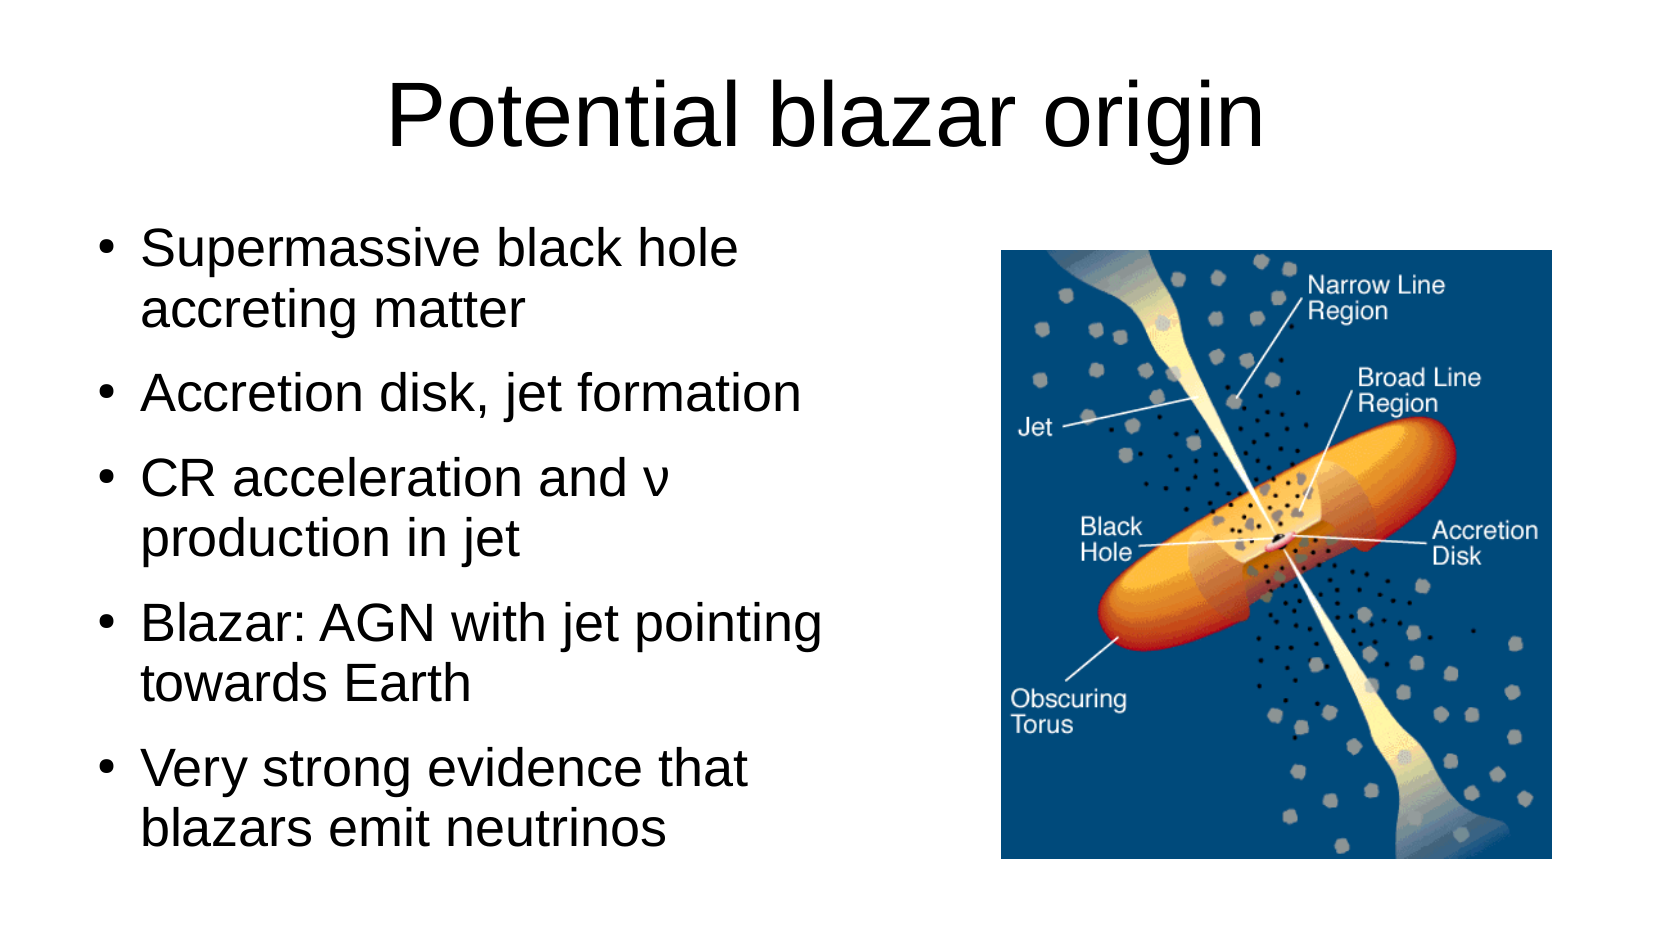

# Potential blazar origin
Supermassive black hole accreting matter
Accretion disk, jet formation
CR acceleration and ν production in jet
Blazar: AGN with jet pointing towards Earth
Very strong evidence that blazars emit neutrinos